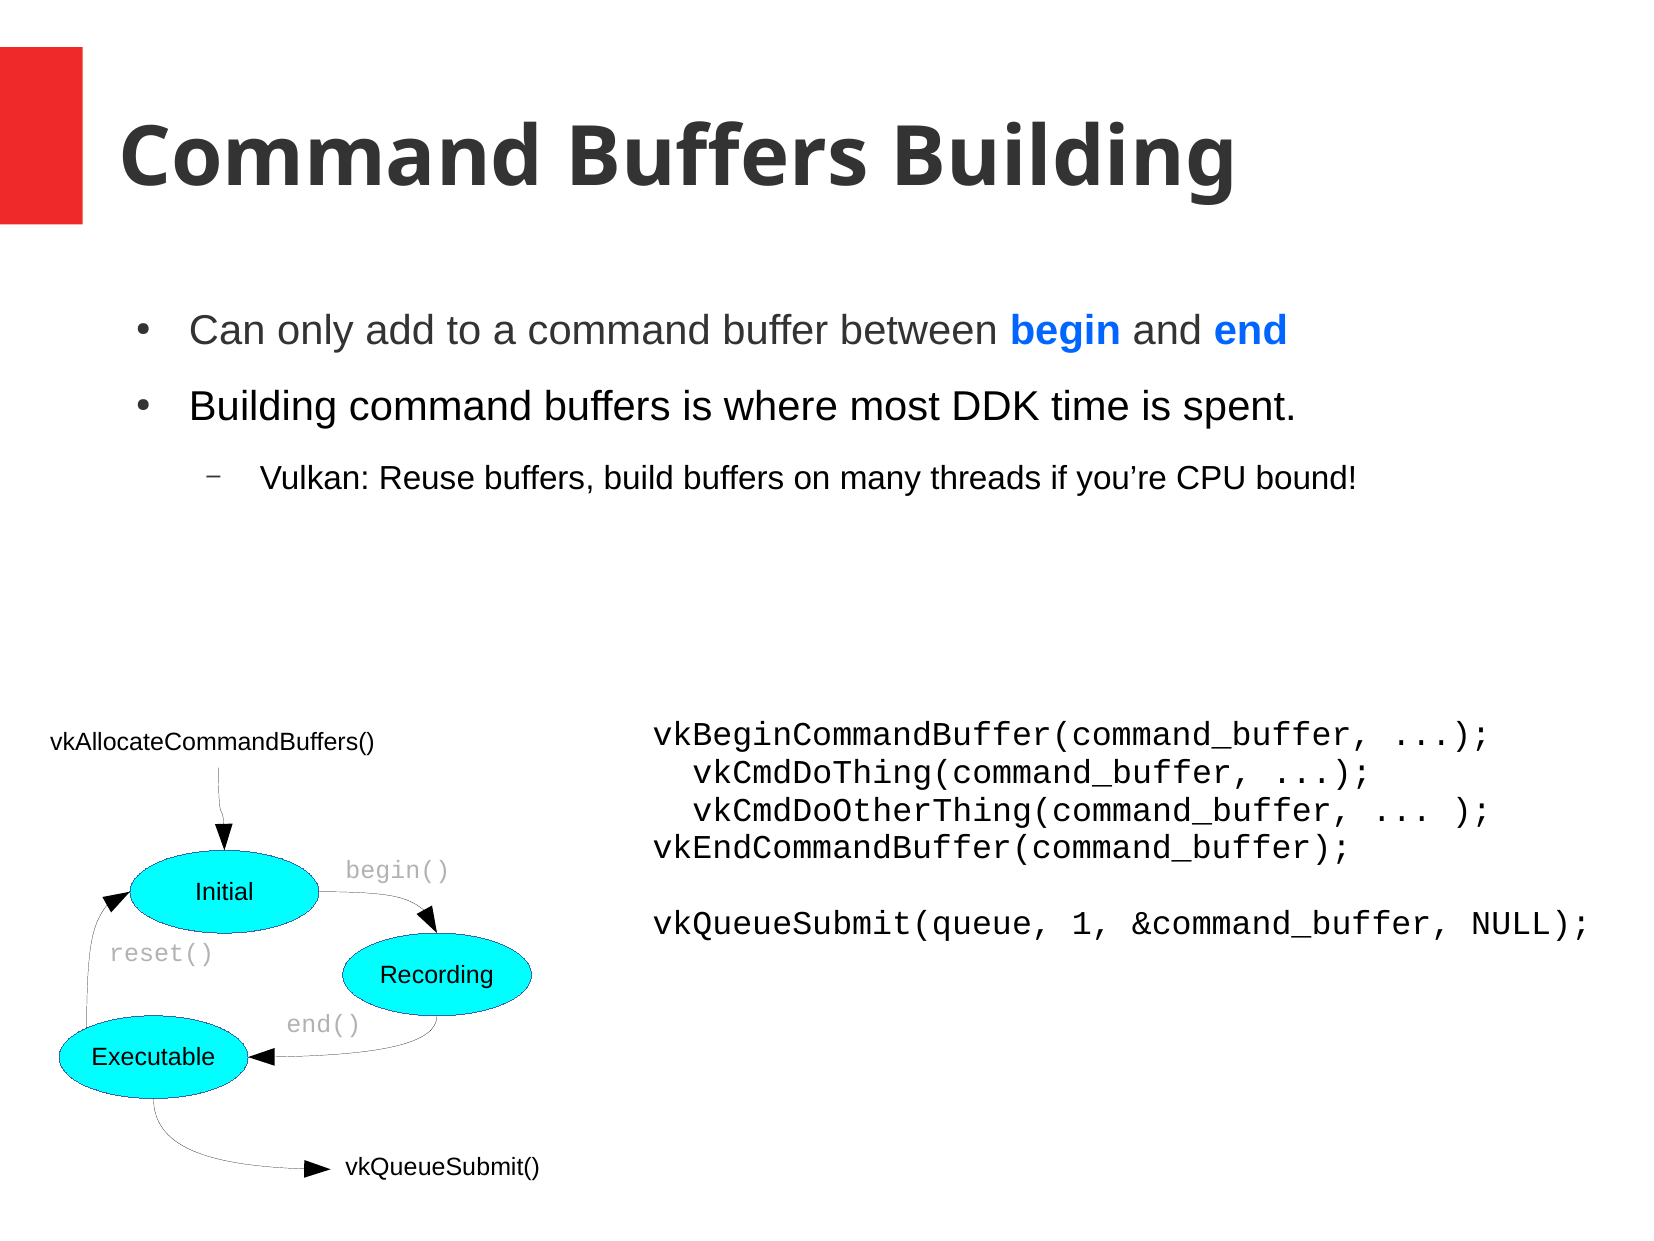

# Command Buffers Building
Can only add to a command buffer between begin and end
Building command buffers is where most DDK time is spent.
Vulkan: Reuse buffers, build buffers on many threads if you’re CPU bound!
vkBeginCommandBuffer(command_buffer, ...);
 vkCmdDoThing(command_buffer, ...);
 vkCmdDoOtherThing(command_buffer, ... );
vkEndCommandBuffer(command_buffer);
vkQueueSubmit(queue, 1, &command_buffer, NULL);
vkAllocateCommandBuffers()
Initial
begin()
reset()
Recording
end()
Executable
vkQueueSubmit()